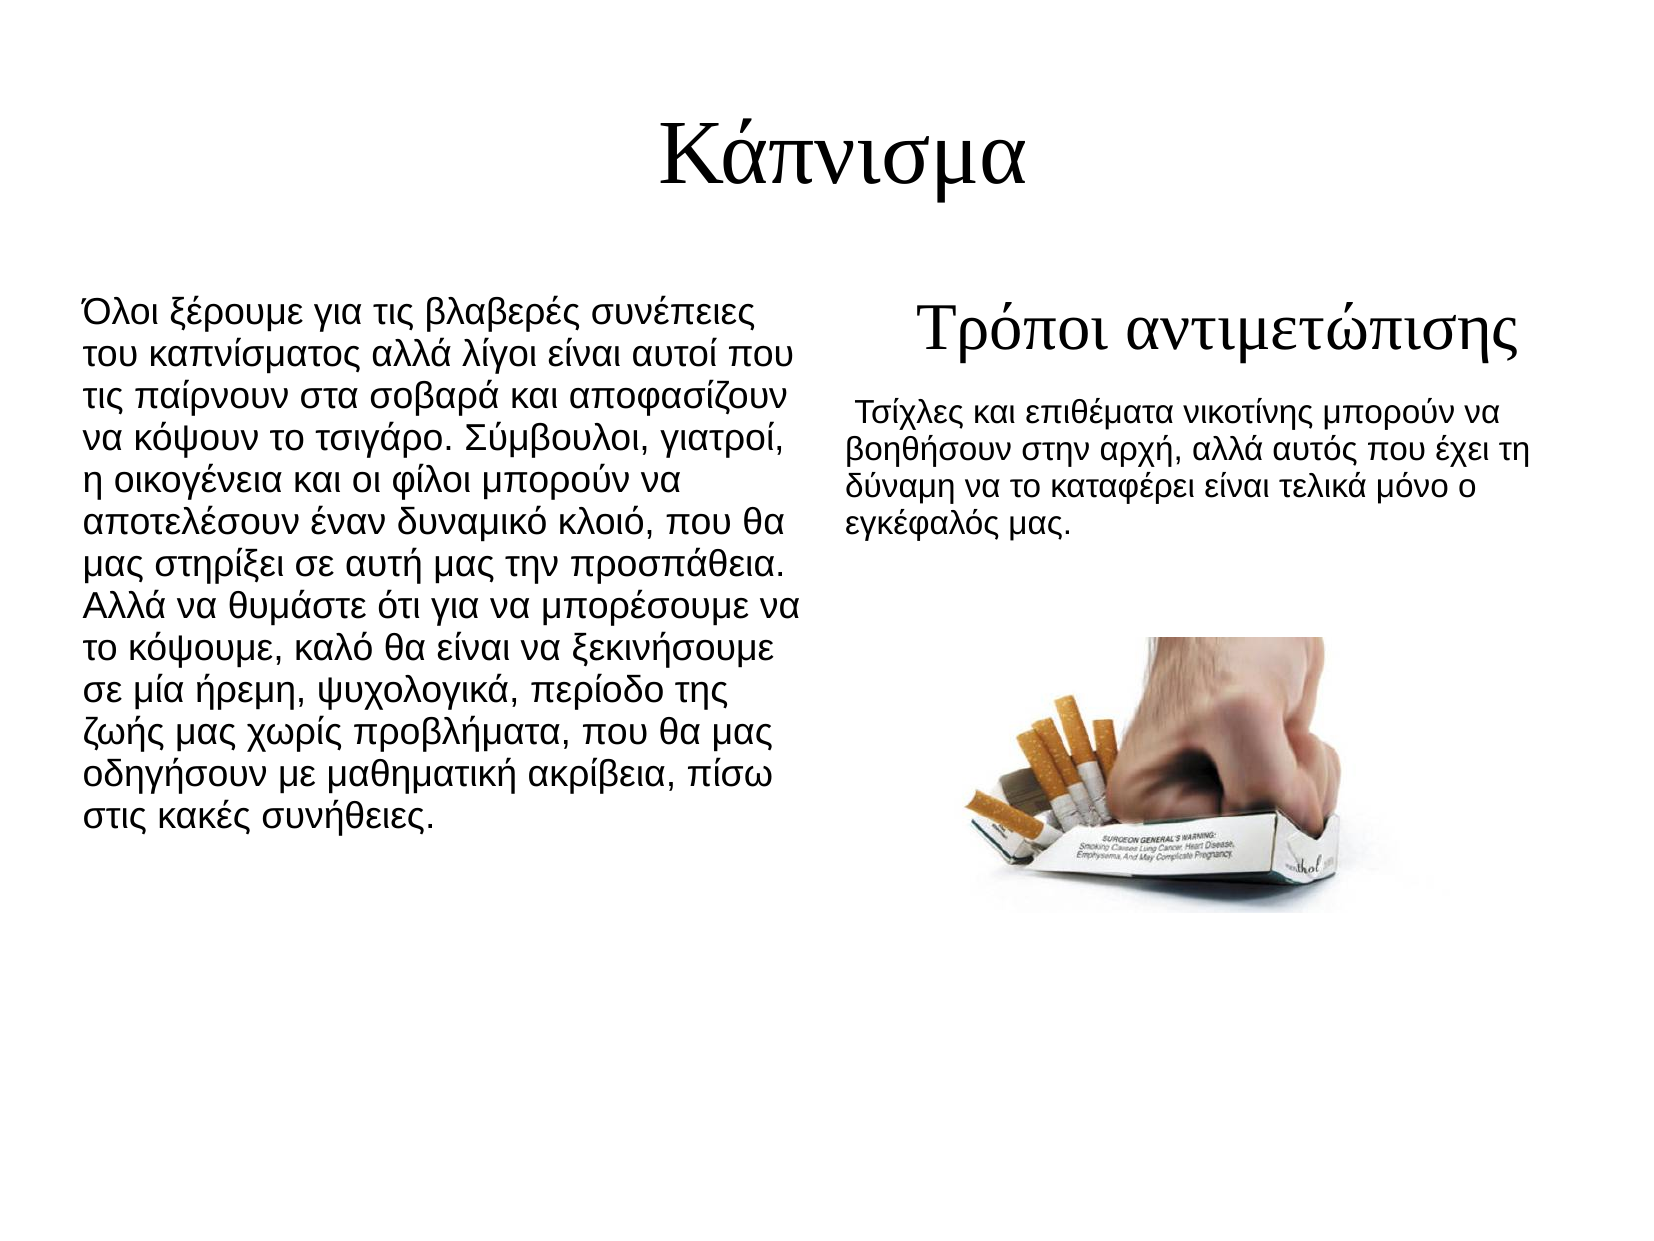

# Κάπνισμα
Όλοι ξέρουμε για τις βλαβερές συνέπειες του καπνίσματος αλλά λίγοι είναι αυτοί που τις παίρνουν στα σοβαρά και αποφασίζουν να κόψουν το τσιγάρο. Σύμβουλοι, γιατροί, η οικογένεια και οι φίλοι μπορούν να αποτελέσουν έναν δυναμικό κλοιό, που θα μας στηρίξει σε αυτή μας την προσπάθεια. Αλλά να θυμάστε ότι για να μπορέσουμε να το κόψουμε, καλό θα είναι να ξεκινήσουμε σε μία ήρεμη, ψυχολογικά, περίοδο της ζωής μας χωρίς προβλήματα, που θα μας οδηγήσουν με μαθηματική ακρίβεια, πίσω στις κακές συνήθειες.
Τρόποι αντιμετώπισης
 Τσίχλες και επιθέματα νικοτίνης μπορούν να βοηθήσουν στην αρχή, αλλά αυτός που έχει τη δύναμη να το καταφέρει είναι τελικά μόνο ο εγκέφαλός μας.